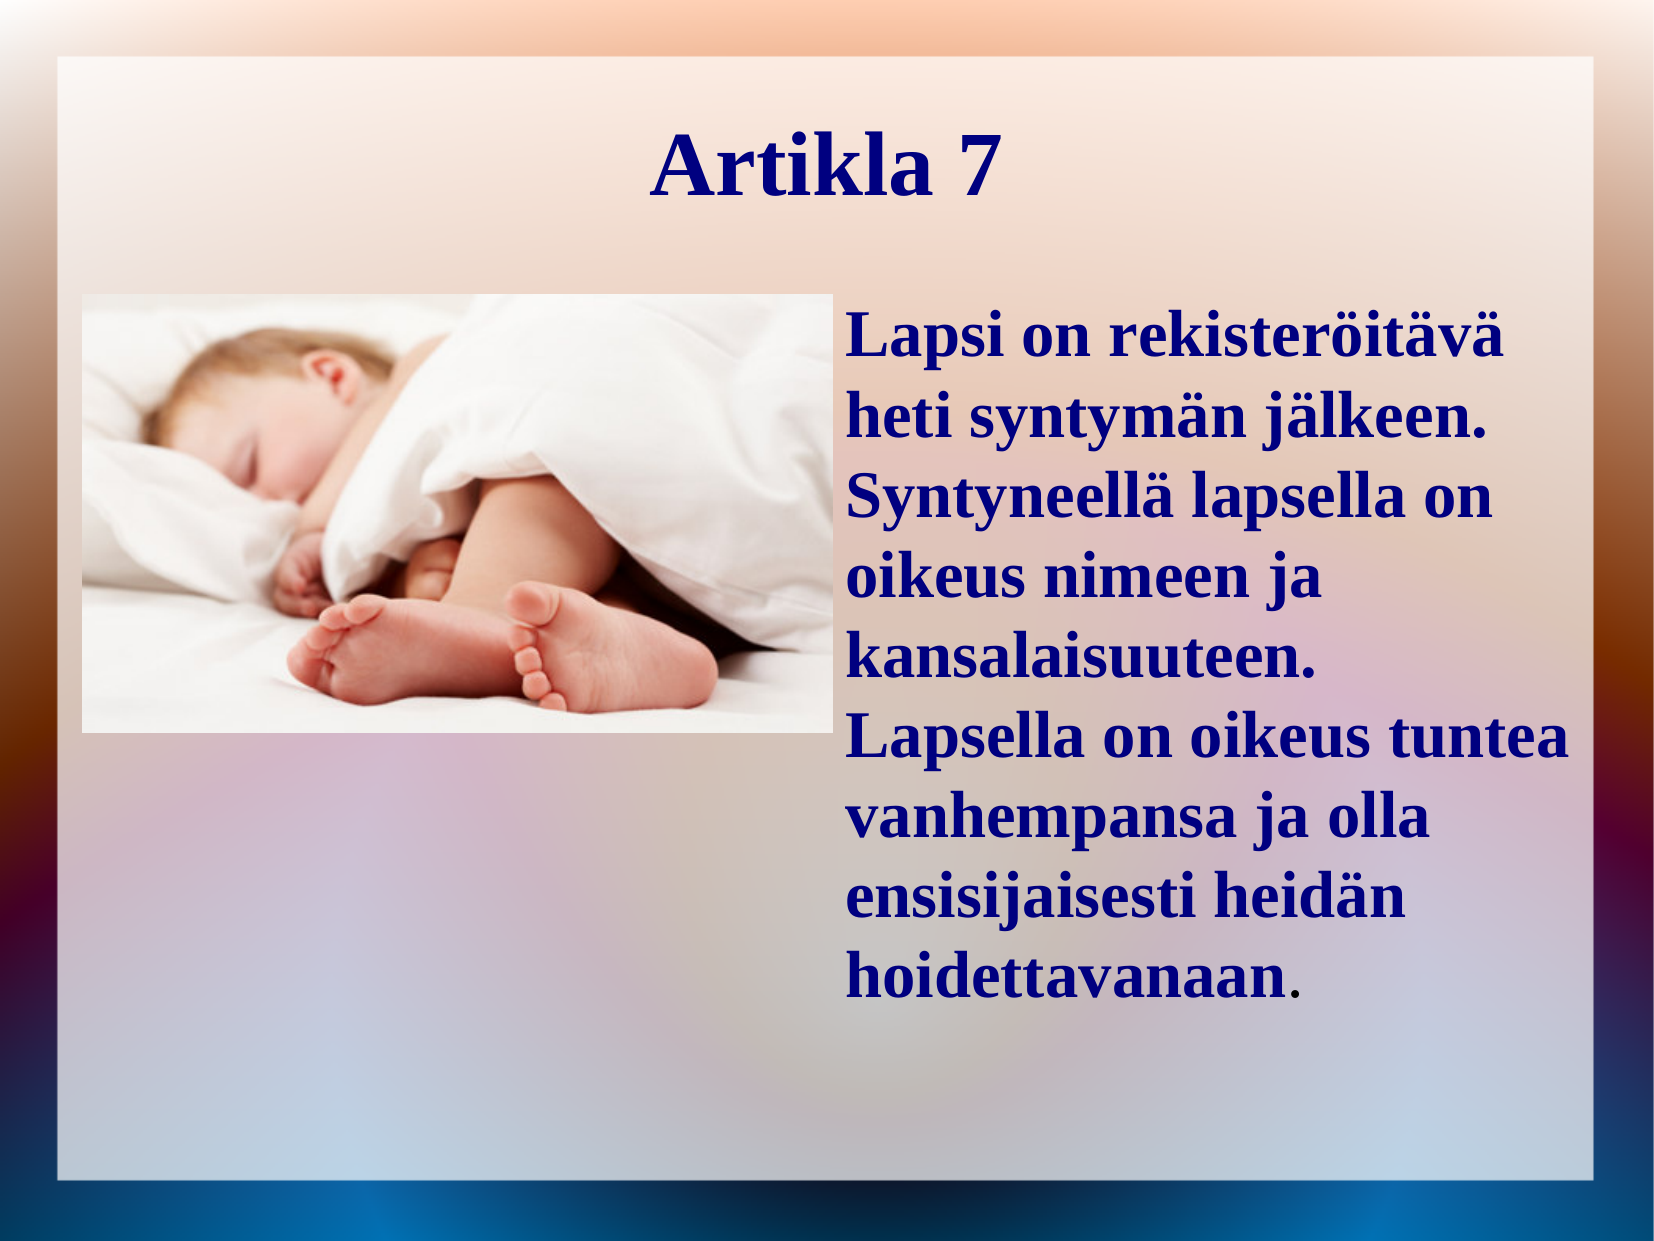

# Artikla 7
Lapsi on rekisteröitävä heti syntymän jälkeen. Syntyneellä lapsella on oikeus nimeen ja kansalaisuuteen. Lapsella on oikeus tuntea vanhempansa ja olla ensisijaisesti heidän hoidettavanaan.